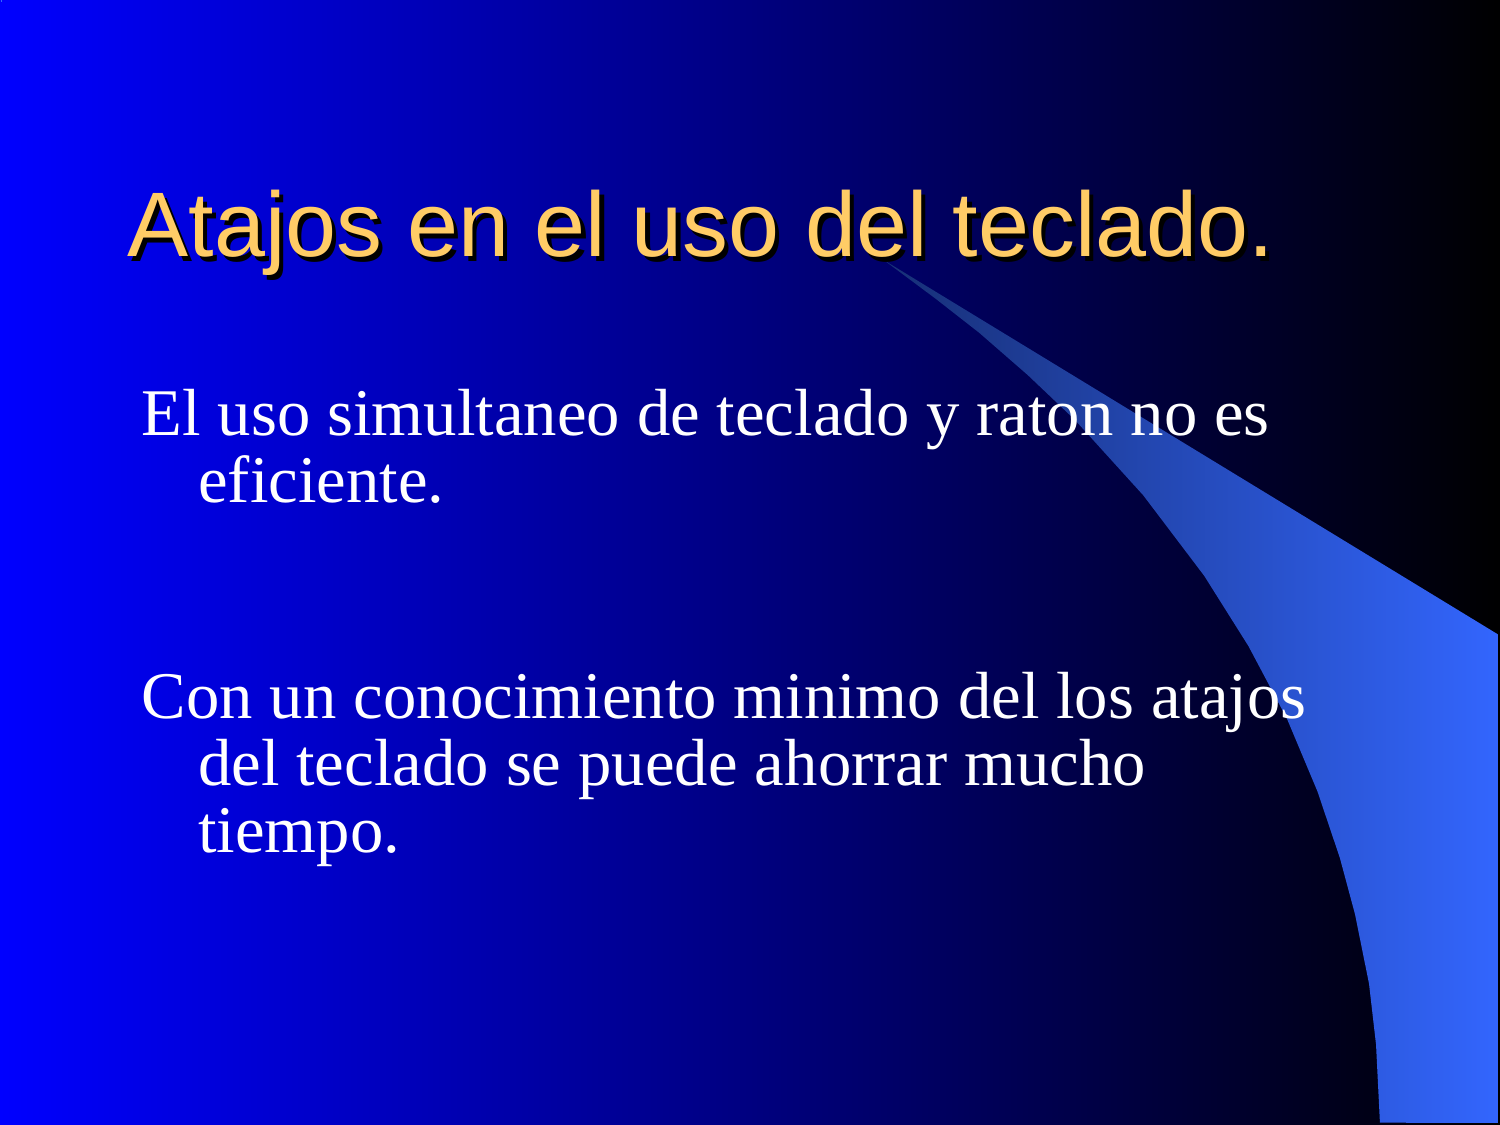

# Atajos en el uso del teclado.
El uso simultaneo de teclado y raton no es eficiente.
Con un conocimiento minimo del los atajos del teclado se puede ahorrar mucho tiempo.